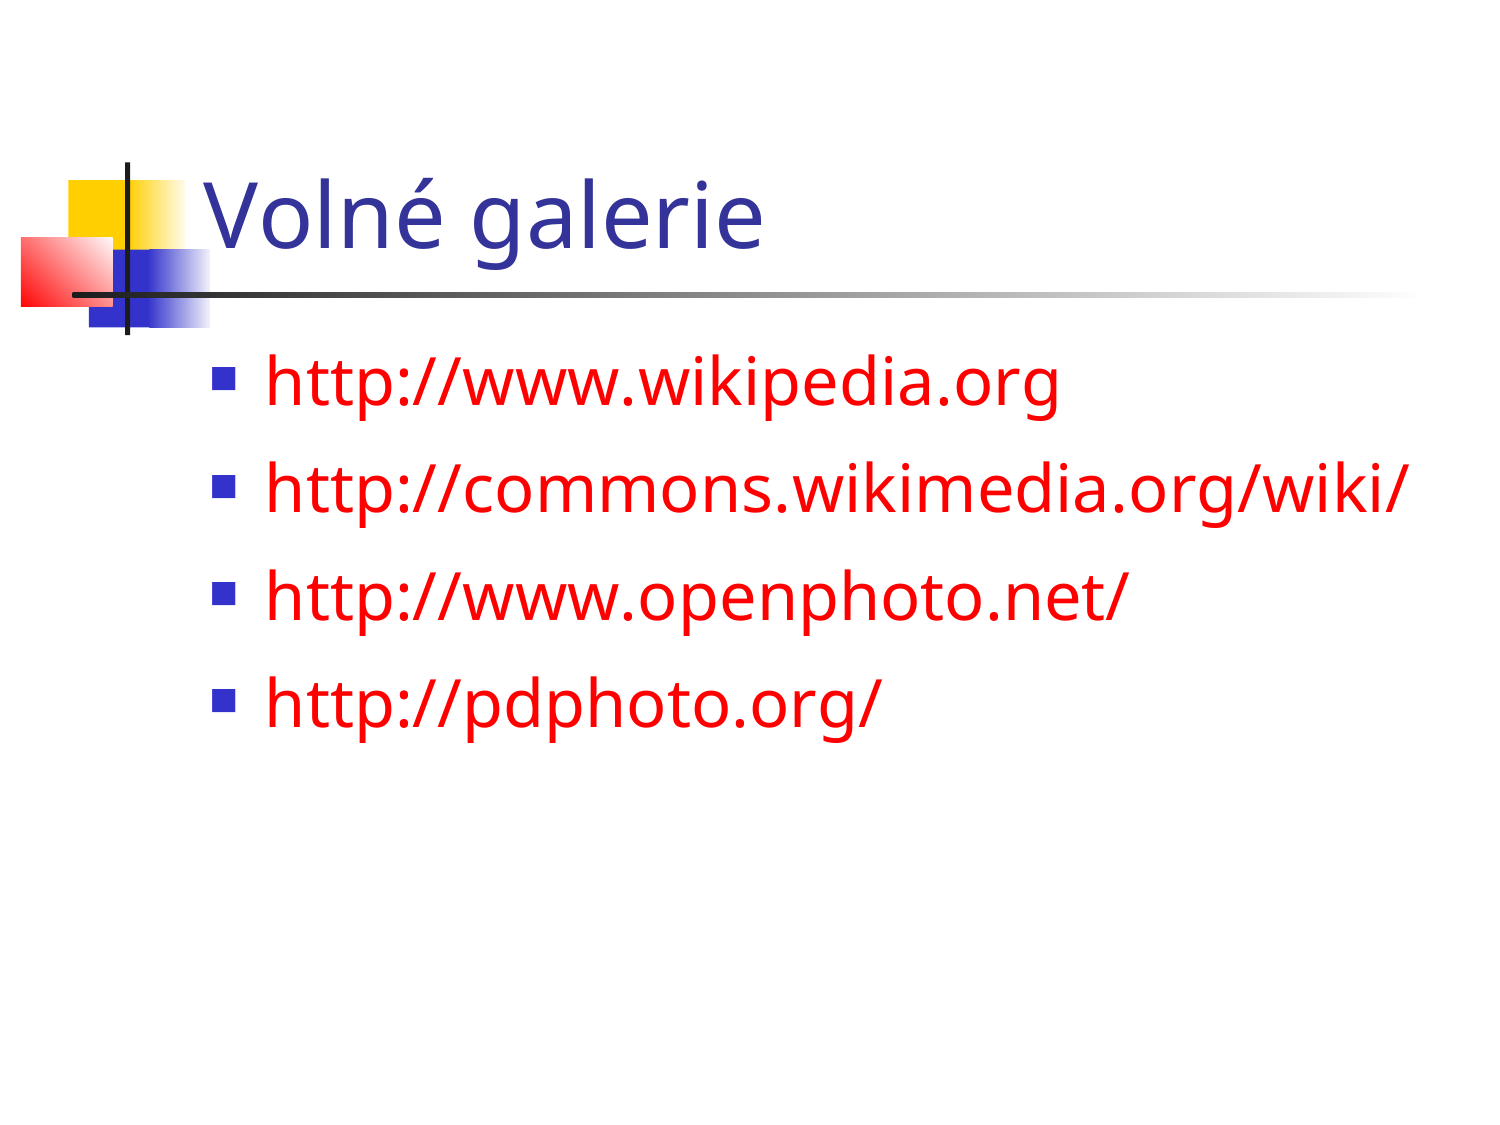

# Volné galerie
http://www.wikipedia.org
http://commons.wikimedia.org/wiki/
http://www.openphoto.net/
http://pdphoto.org/